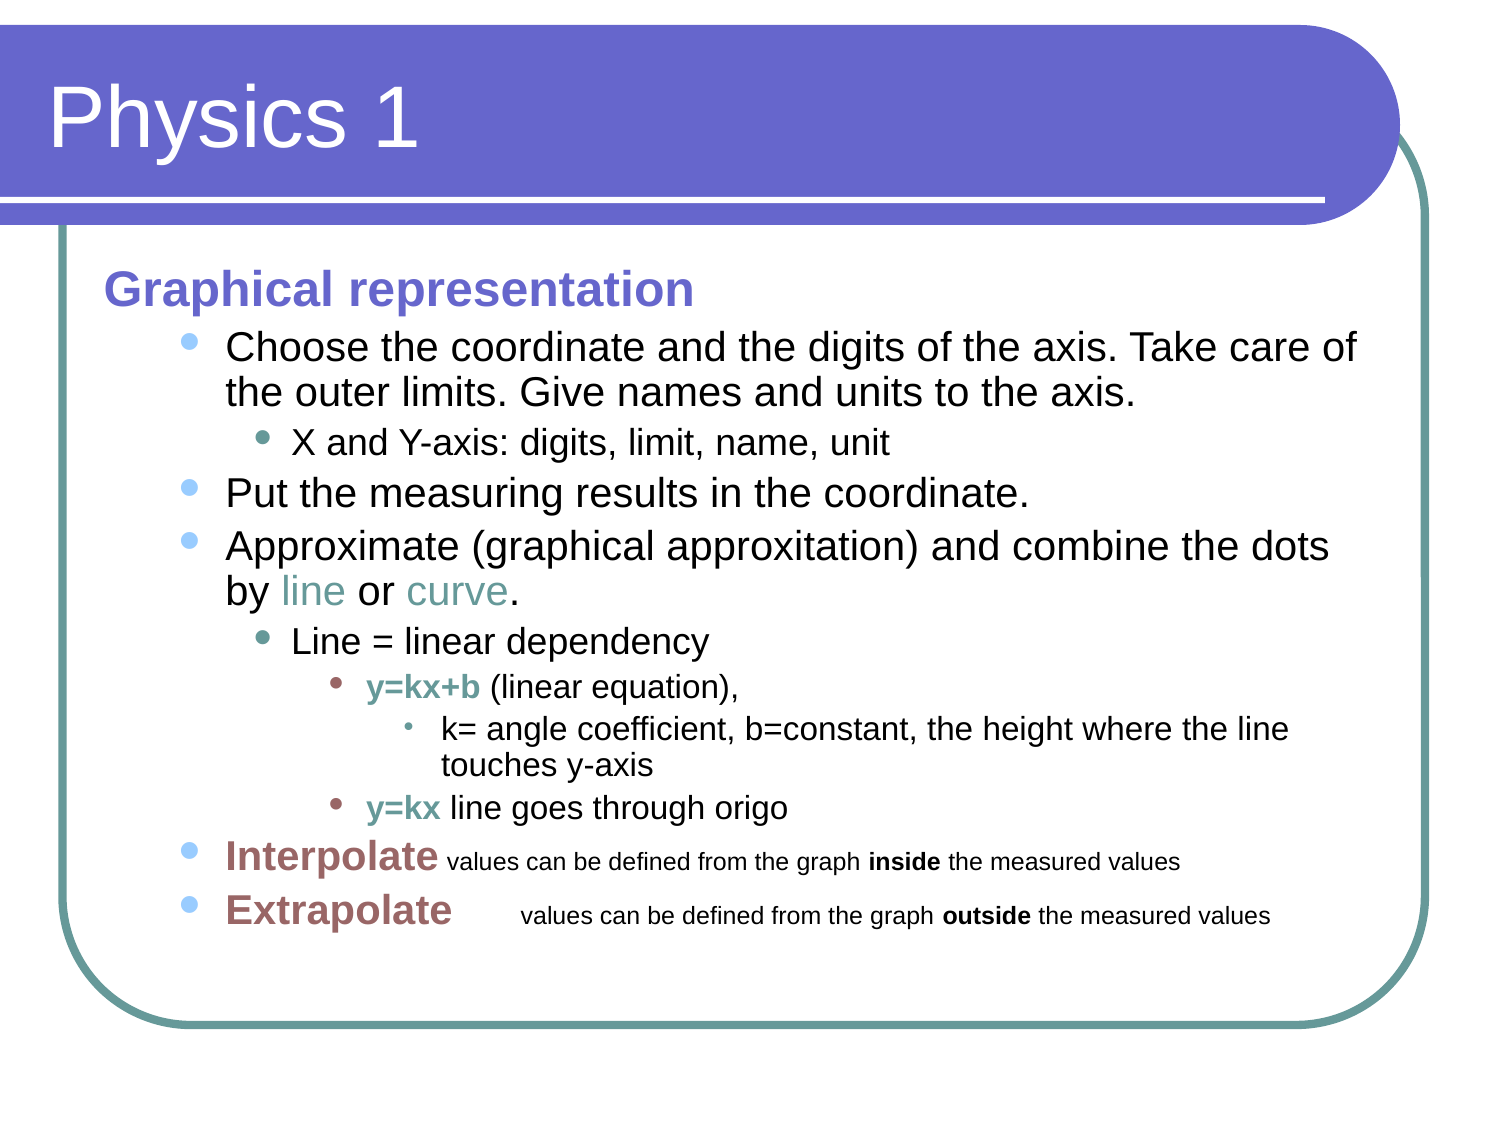

# Physics 1
Graphical representation
Choose the coordinate and the digits of the axis. Take care of the outer limits. Give names and units to the axis.
X and Y-axis: digits, limit, name, unit
Put the measuring results in the coordinate.
Approximate (graphical approxitation) and combine the dots by line or curve.
Line = linear dependency
y=kx+b (linear equation),
k= angle coefficient, b=constant, the height where the line touches y-axis
y=kx line goes through origo
Interpolate	values can be defined from the graph inside the measured values
Extrapolate	values can be defined from the graph outside the measured values